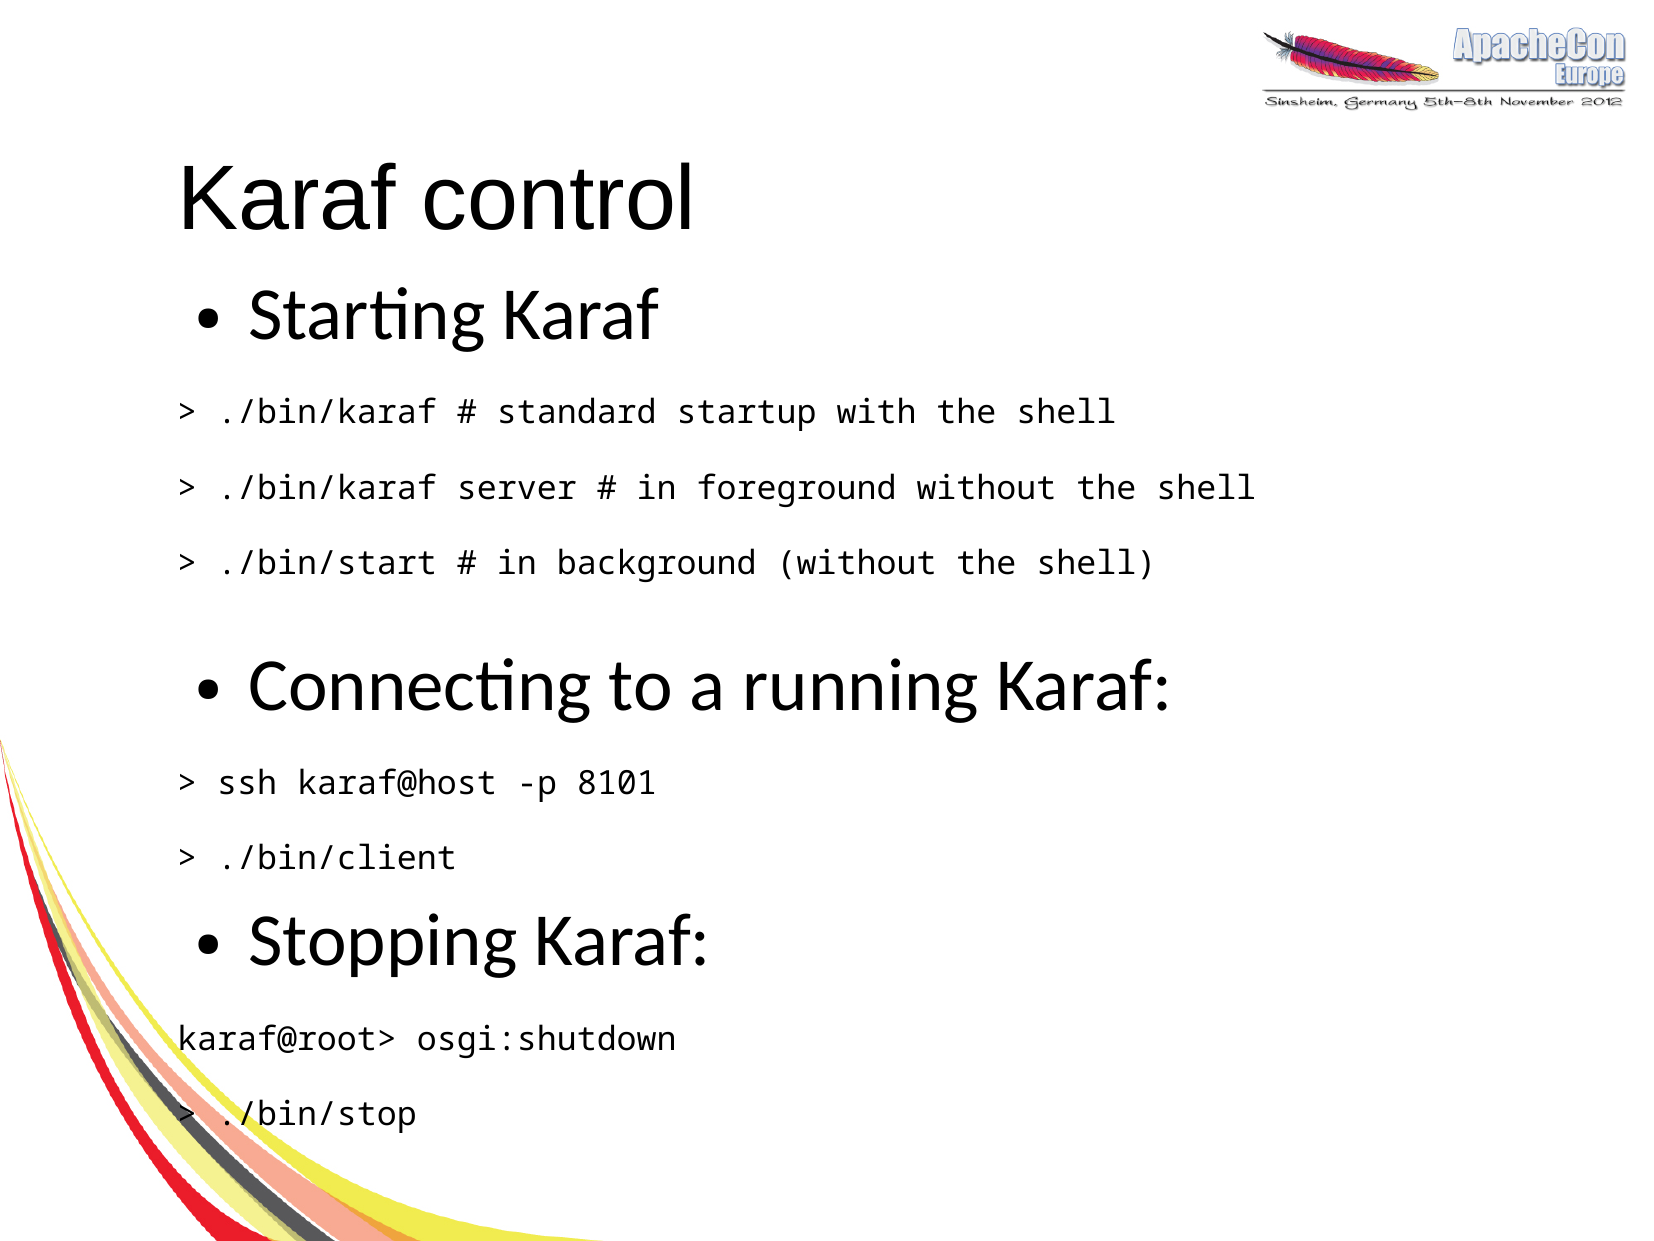

# Karaf control
Starting Karaf
> ./bin/karaf # standard startup with the shell
> ./bin/karaf server # in foreground without the shell
> ./bin/start # in background (without the shell)
Connecting to a running Karaf:
> ssh karaf@host -p 8101
> ./bin/client
Stopping Karaf:
karaf@root> osgi:shutdown
> ./bin/stop